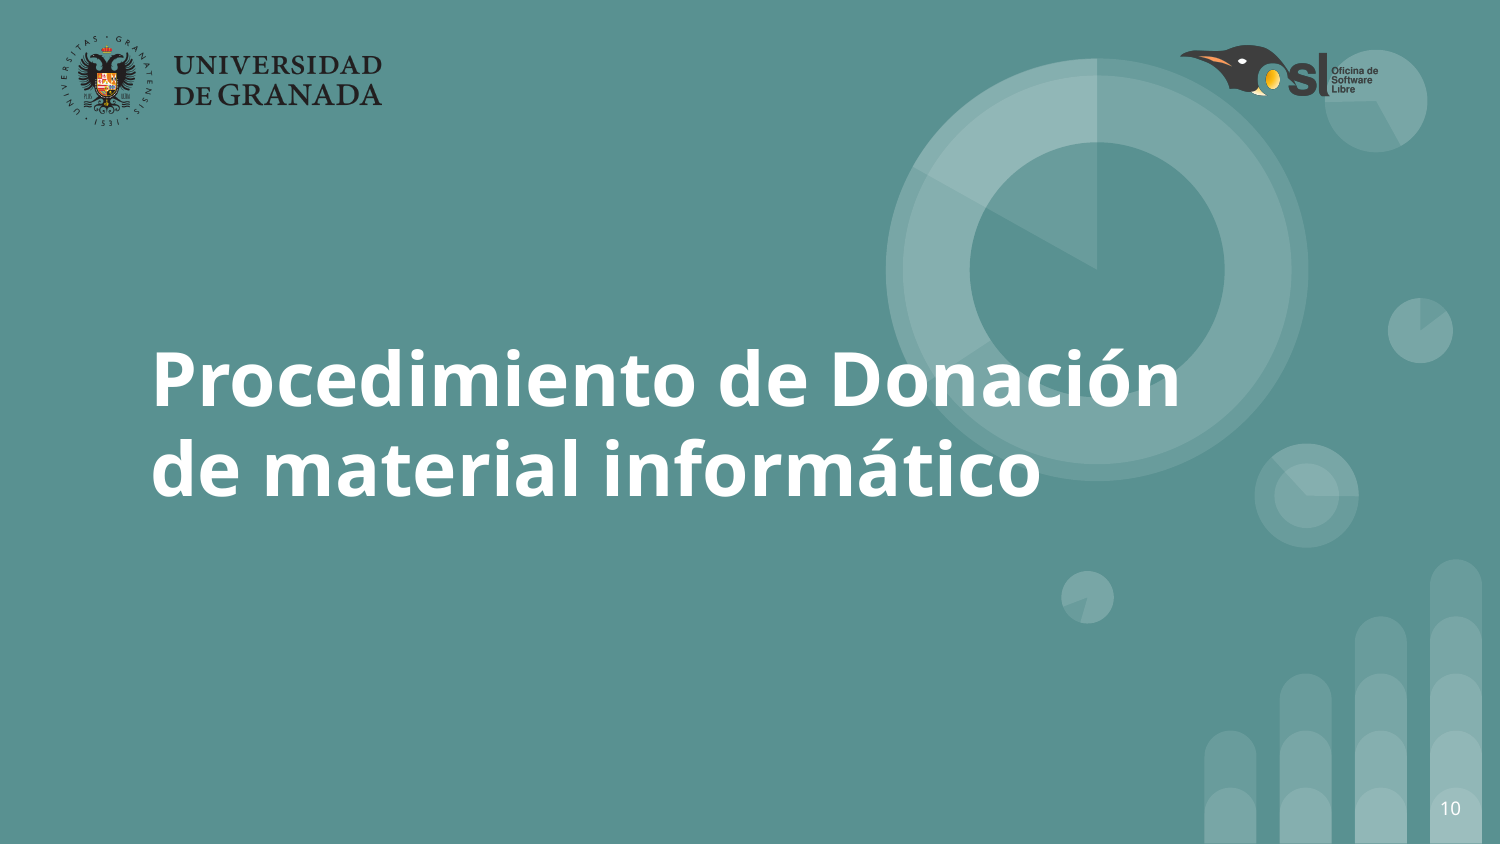

# Procedimiento de Donación de material informático